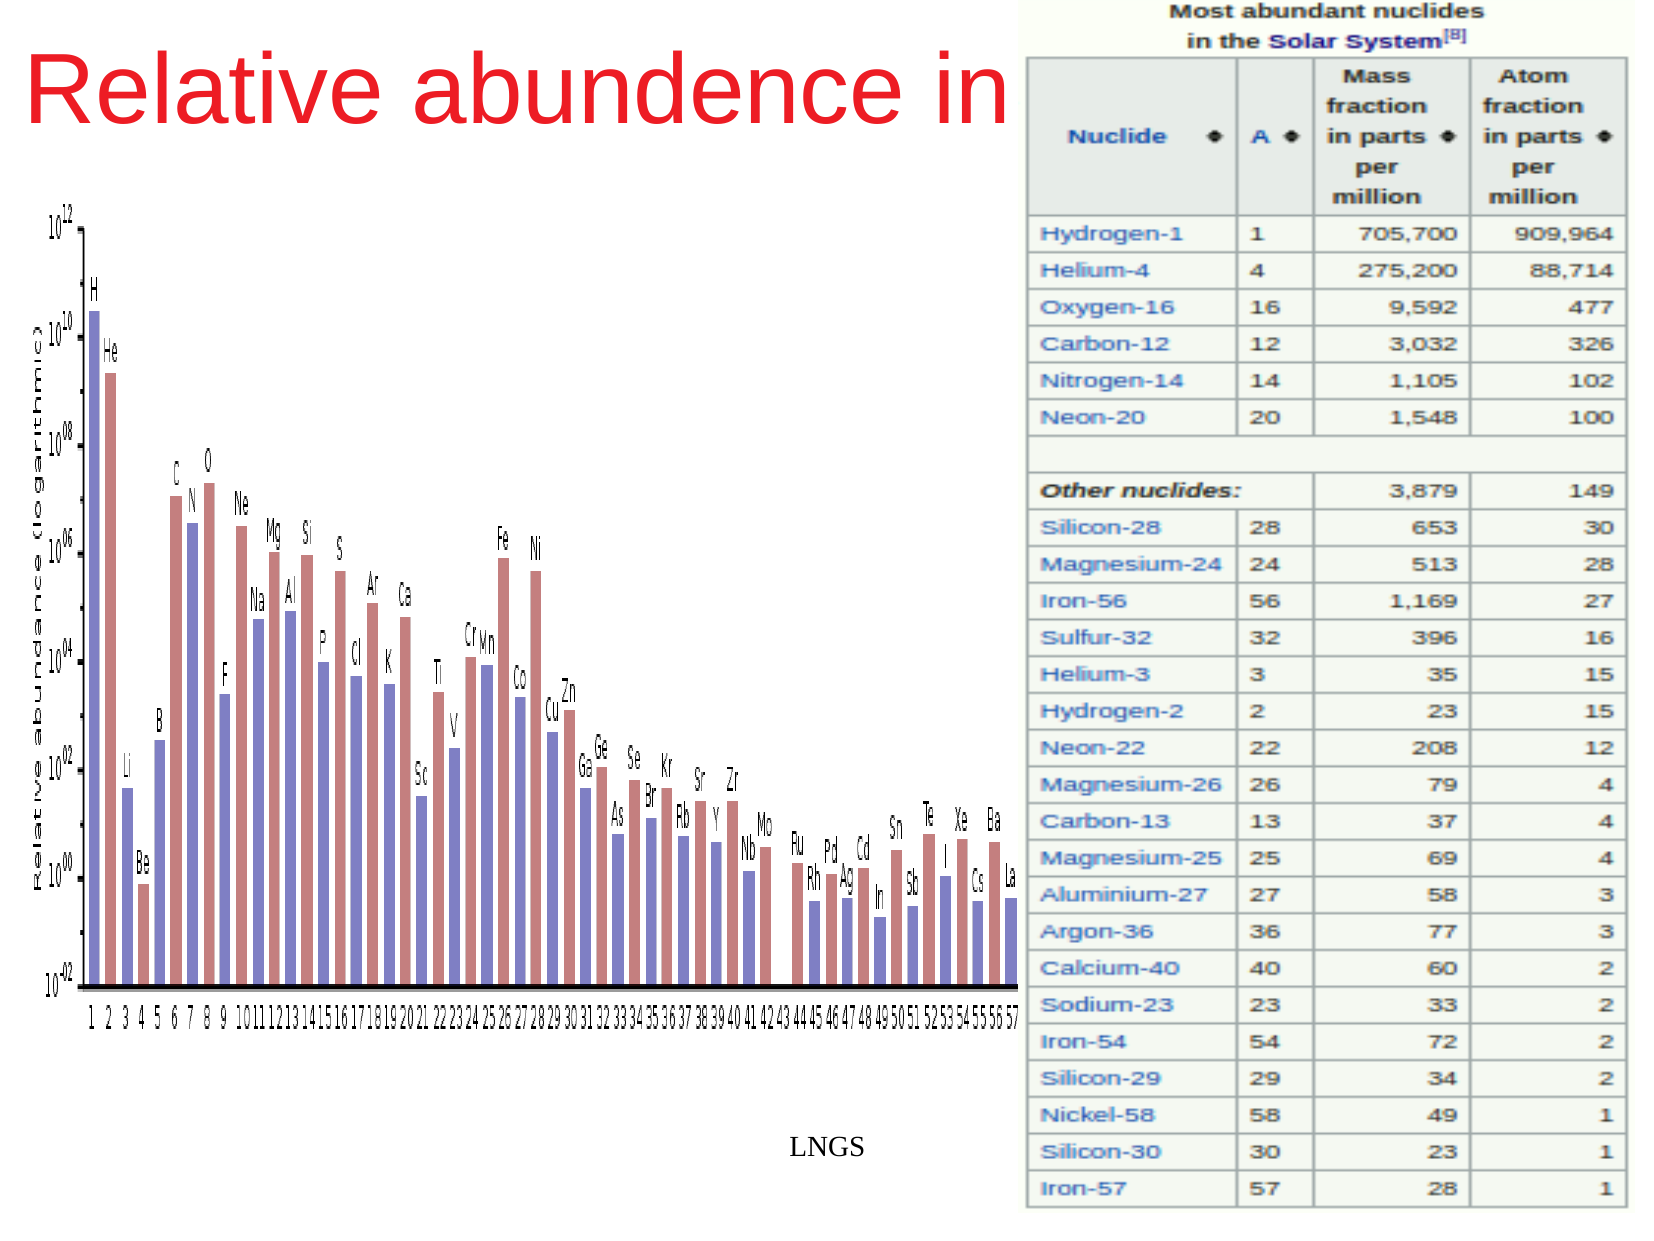

# Relative abundence in Solar system
LNGS
11